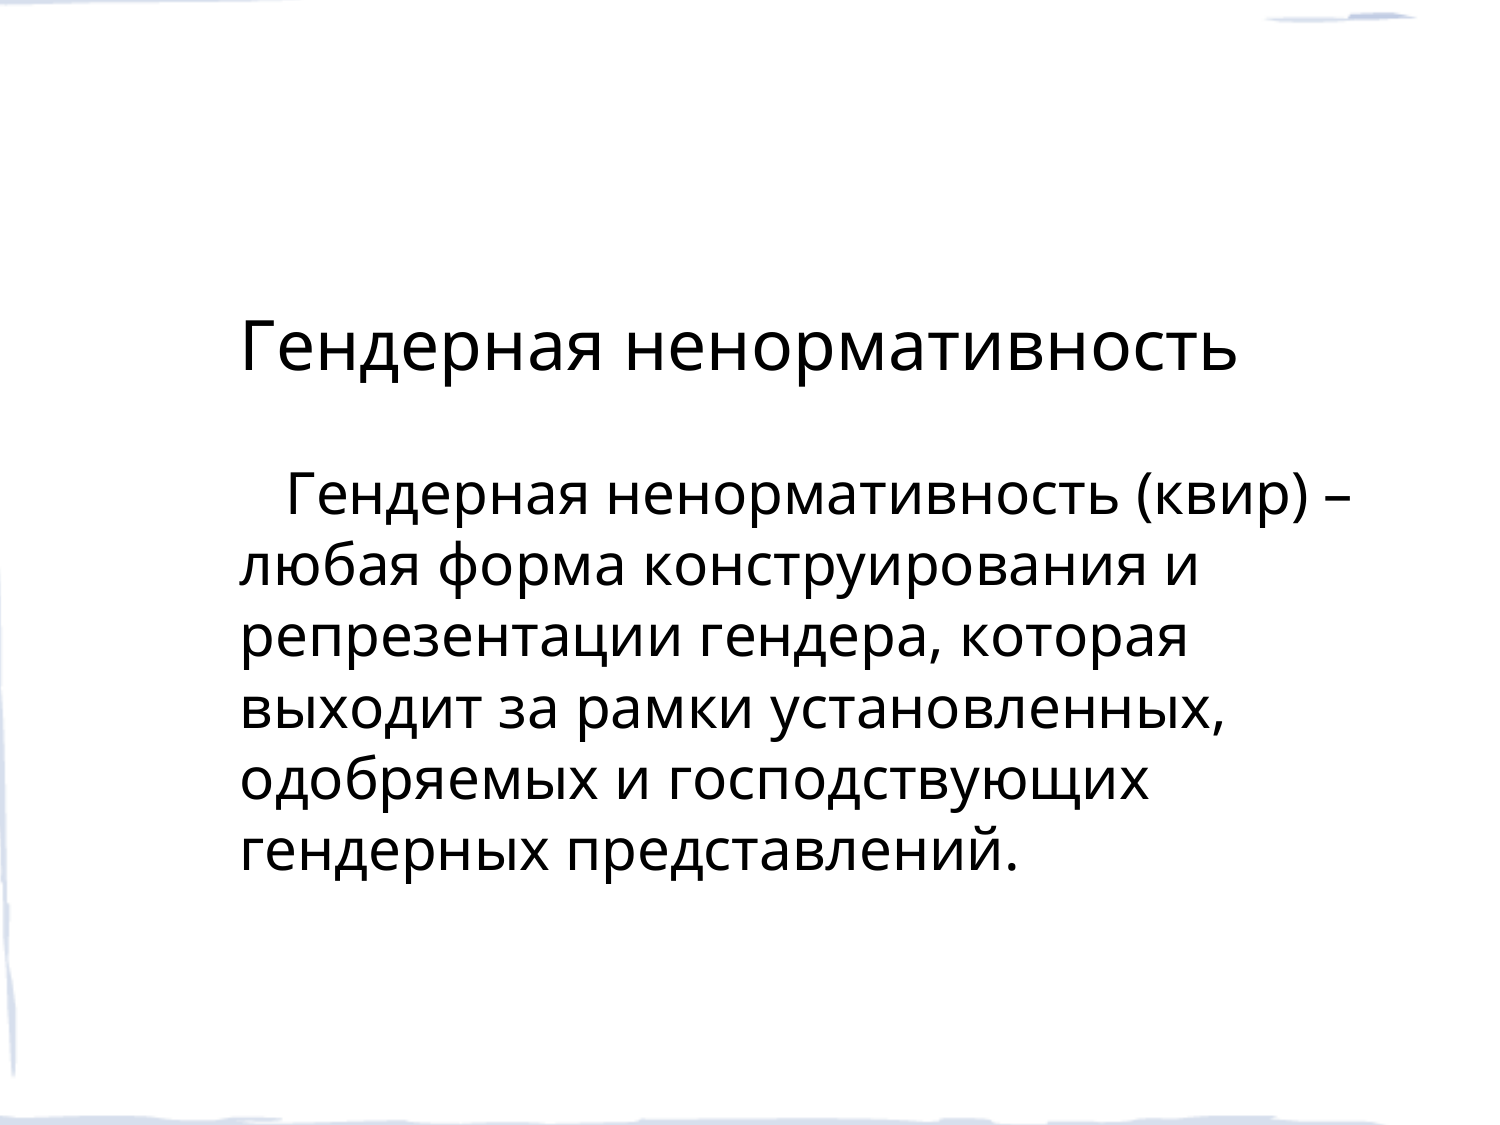

Гендерная ненормативность
# Гендерная ненормативность (квир) – любая форма конструирования и репрезентации гендера, которая выходит за рамки установленных, одобряемых и господствующих гендерных представлений.